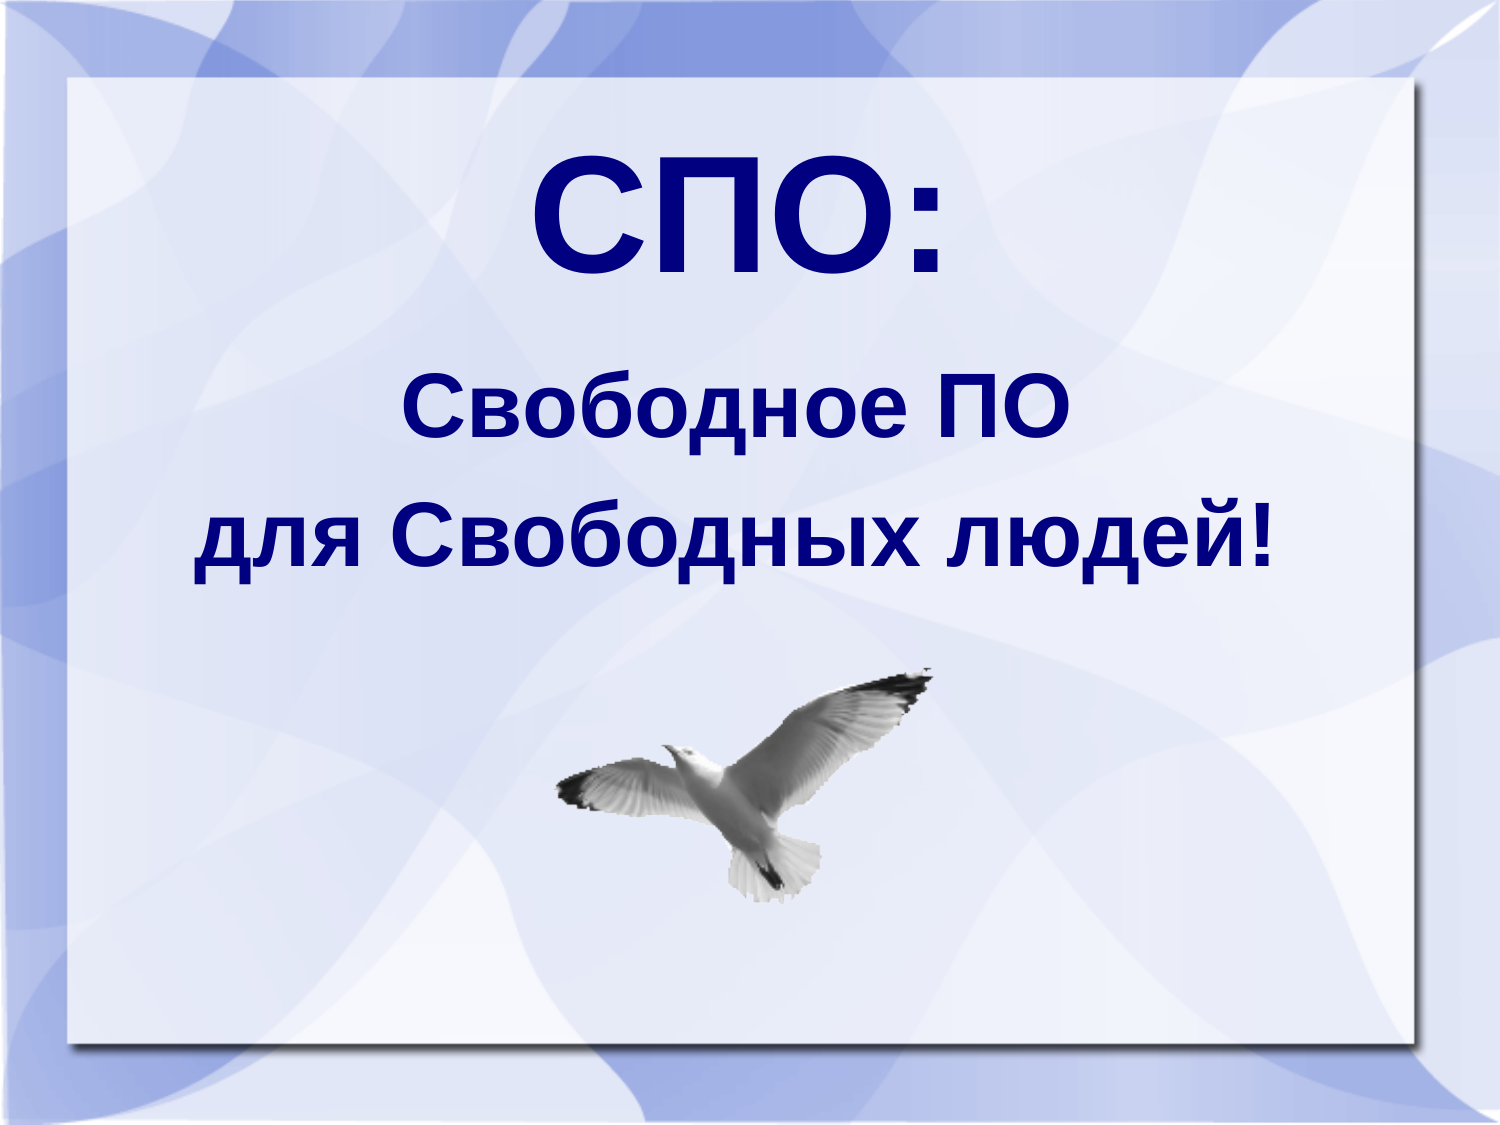

# СПО:
Свободное ПО
для Свободных людей!